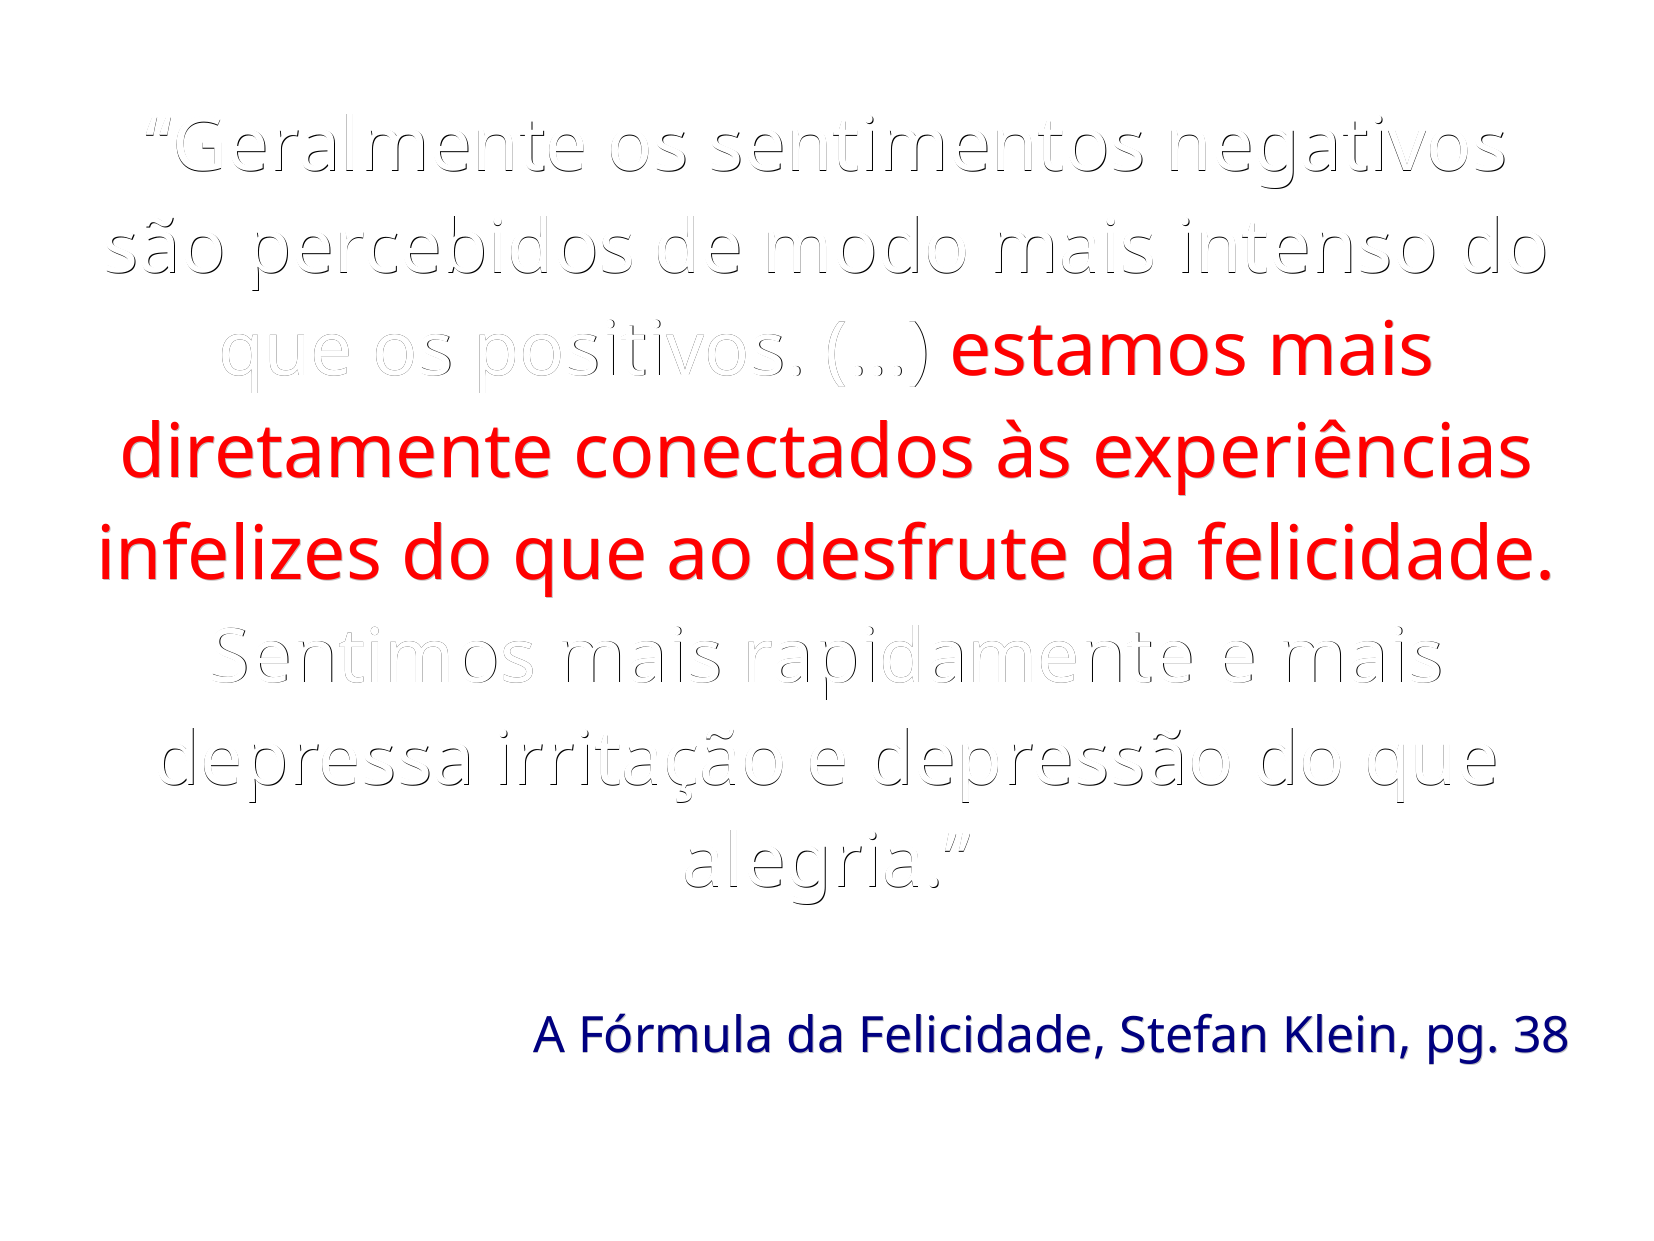

# “Geralmente os sentimentos negativos são percebidos de modo mais intenso do que os positivos. (…) estamos mais diretamente conectados às experiências infelizes do que ao desfrute da felicidade. Sentimos mais rapidamente e mais depressa irritação e depressão do que alegria.”
A Fórmula da Felicidade, Stefan Klein, pg. 38